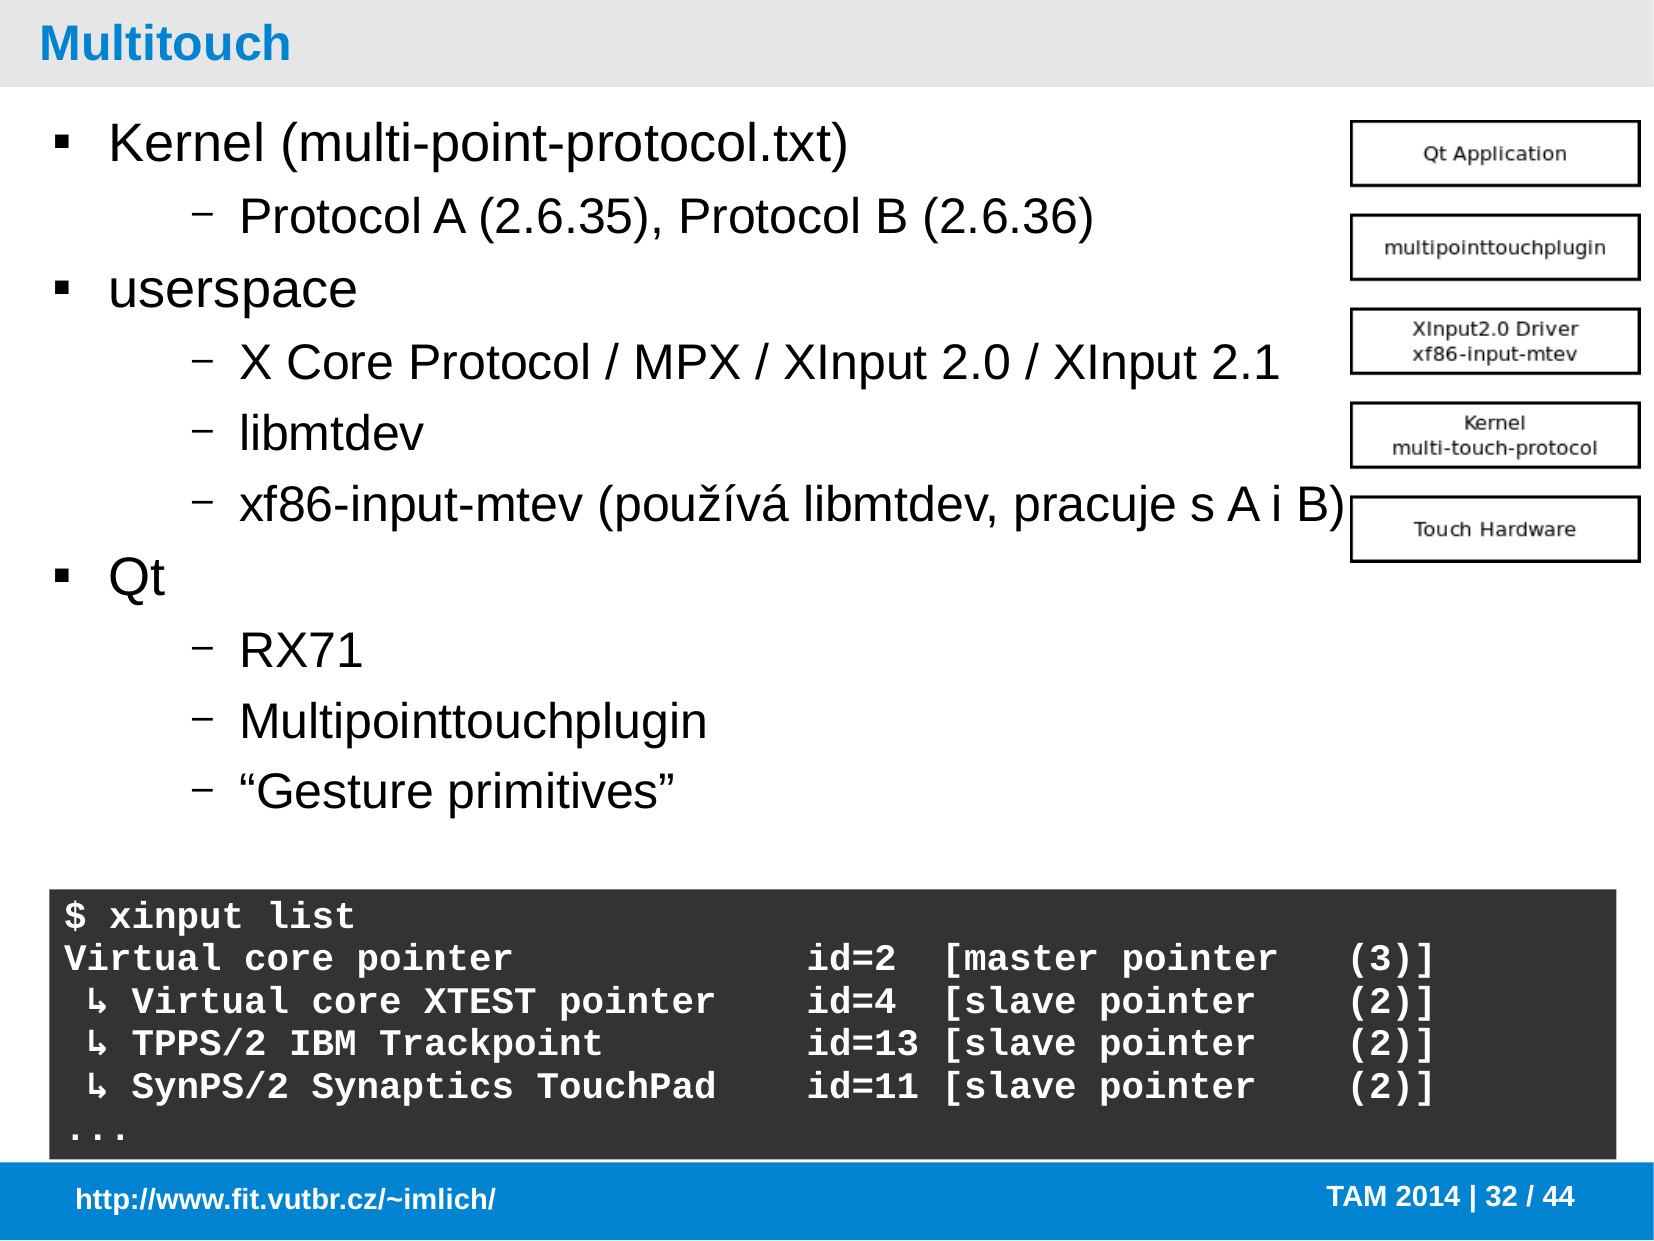

# Multitouch
Kernel (multi-point-protocol.txt)
Protocol A (2.6.35), Protocol B (2.6.36)
userspace
X Core Protocol / MPX / XInput 2.0 / XInput 2.1
libmtdev
xf86-input-mtev (používá libmtdev, pracuje s A i B)
Qt
RX71
Multipointtouchplugin
“Gesture primitives”
$ xinput list
Virtual core pointer id=2 [master pointer (3)]
 ↳ Virtual core XTEST pointer id=4 [slave pointer (2)]
 ↳ TPPS/2 IBM Trackpoint id=13 [slave pointer (2)]
 ↳ SynPS/2 Synaptics TouchPad id=11 [slave pointer (2)]
...